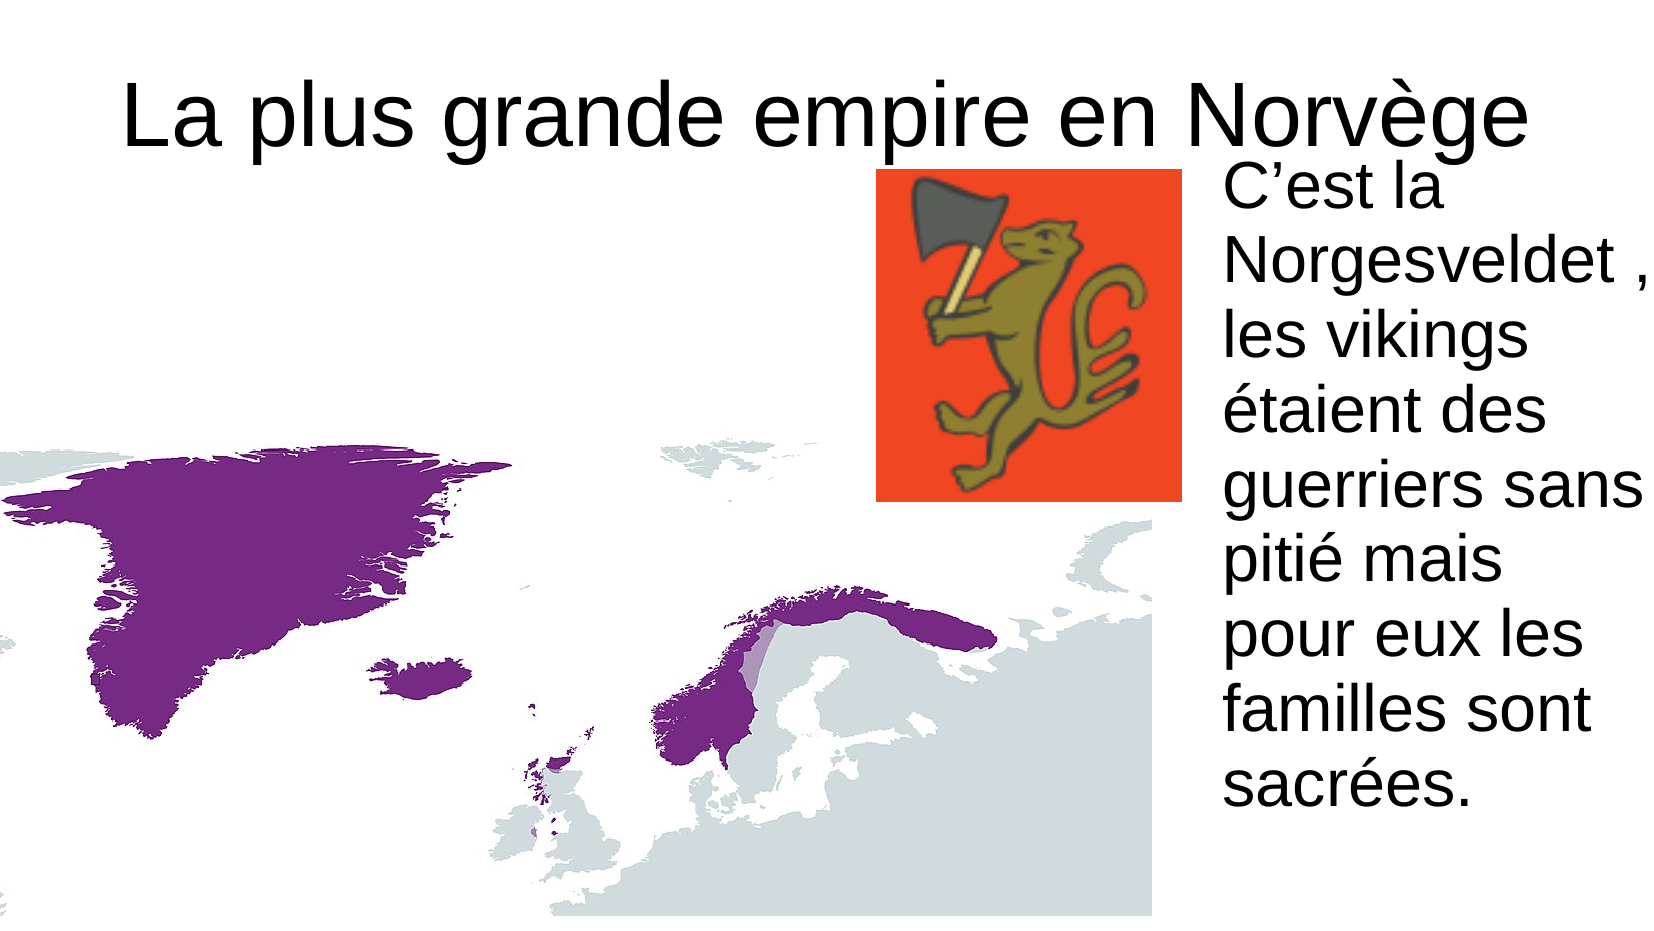

# La plus grande empire en Norvège
C’est la Norgesveldet ,les vikings étaient des guerriers sans pitié mais pour eux les familles sont sacrées.